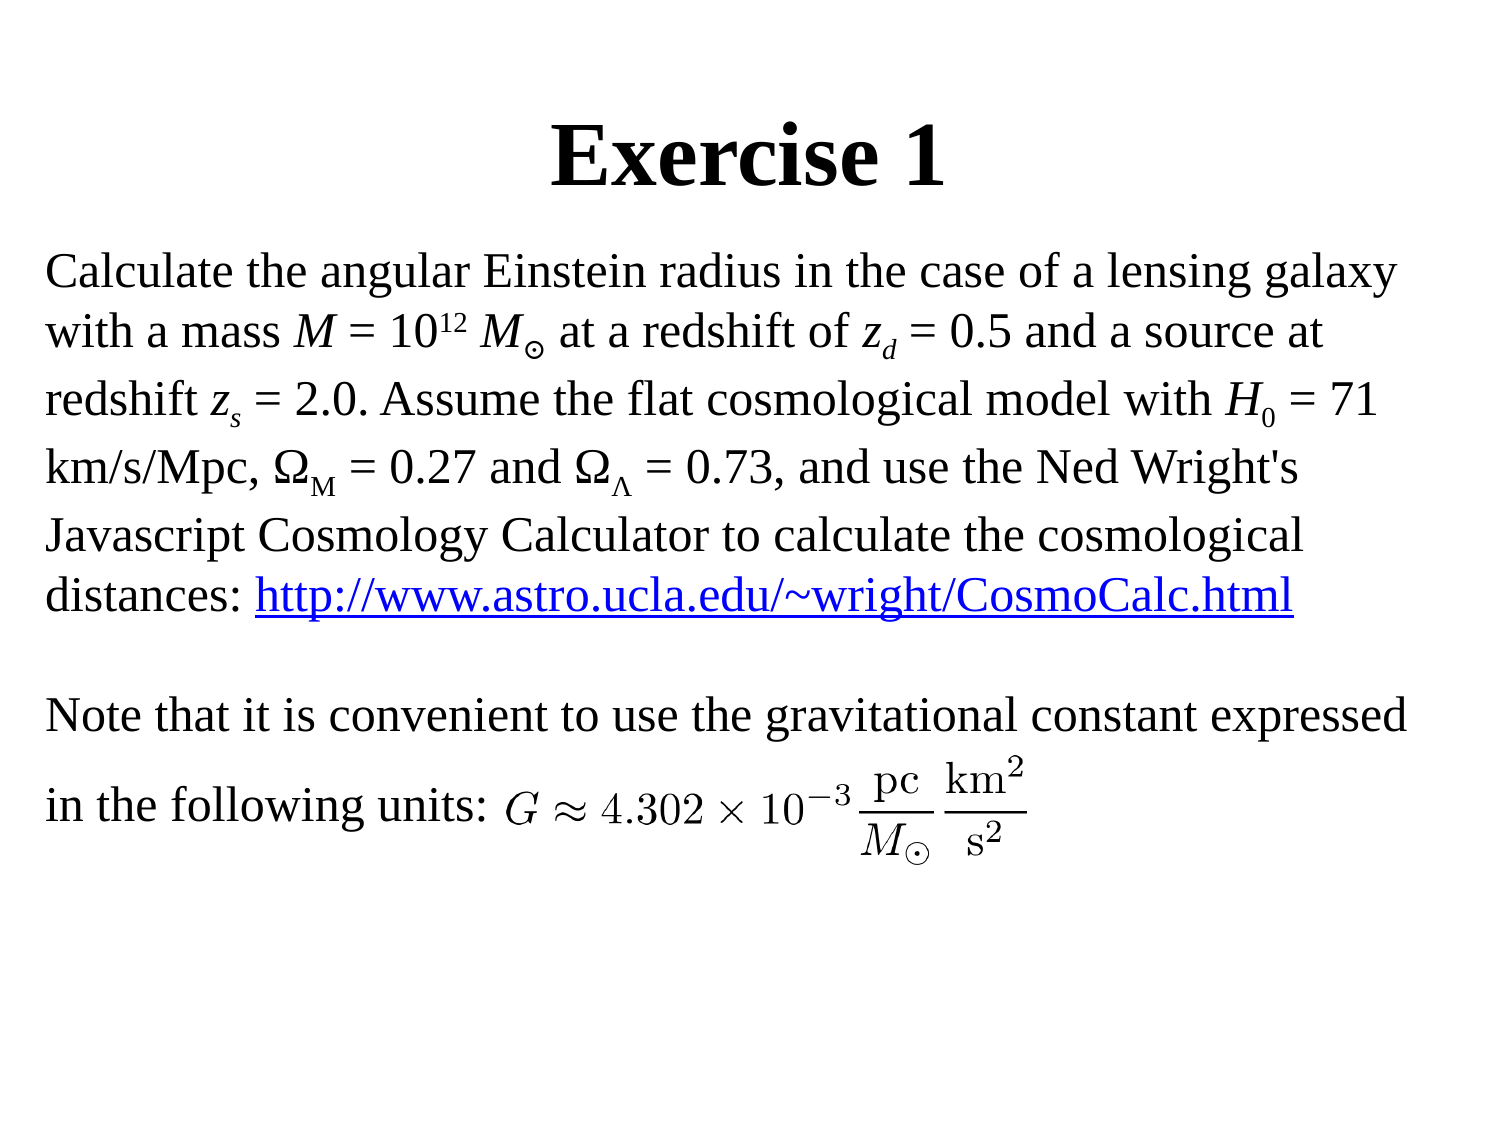

Exercise 1
# Calculate the angular Einstein radius in the case of a lensing galaxy with a mass M = 1012 M⊙ at a redshift of zd = 0.5 and a source at redshift zs = 2.0. Assume the flat cosmological model with H0 = 71 km/s/Mpc, ΩM = 0.27 and ΩΛ = 0.73, and use the Ned Wright's Javascript Cosmology Calculator to calculate the cosmological distances: http://www.astro.ucla.edu/~wright/CosmoCalc.html
Note that it is convenient to use the gravitational constant expressed in the following units: